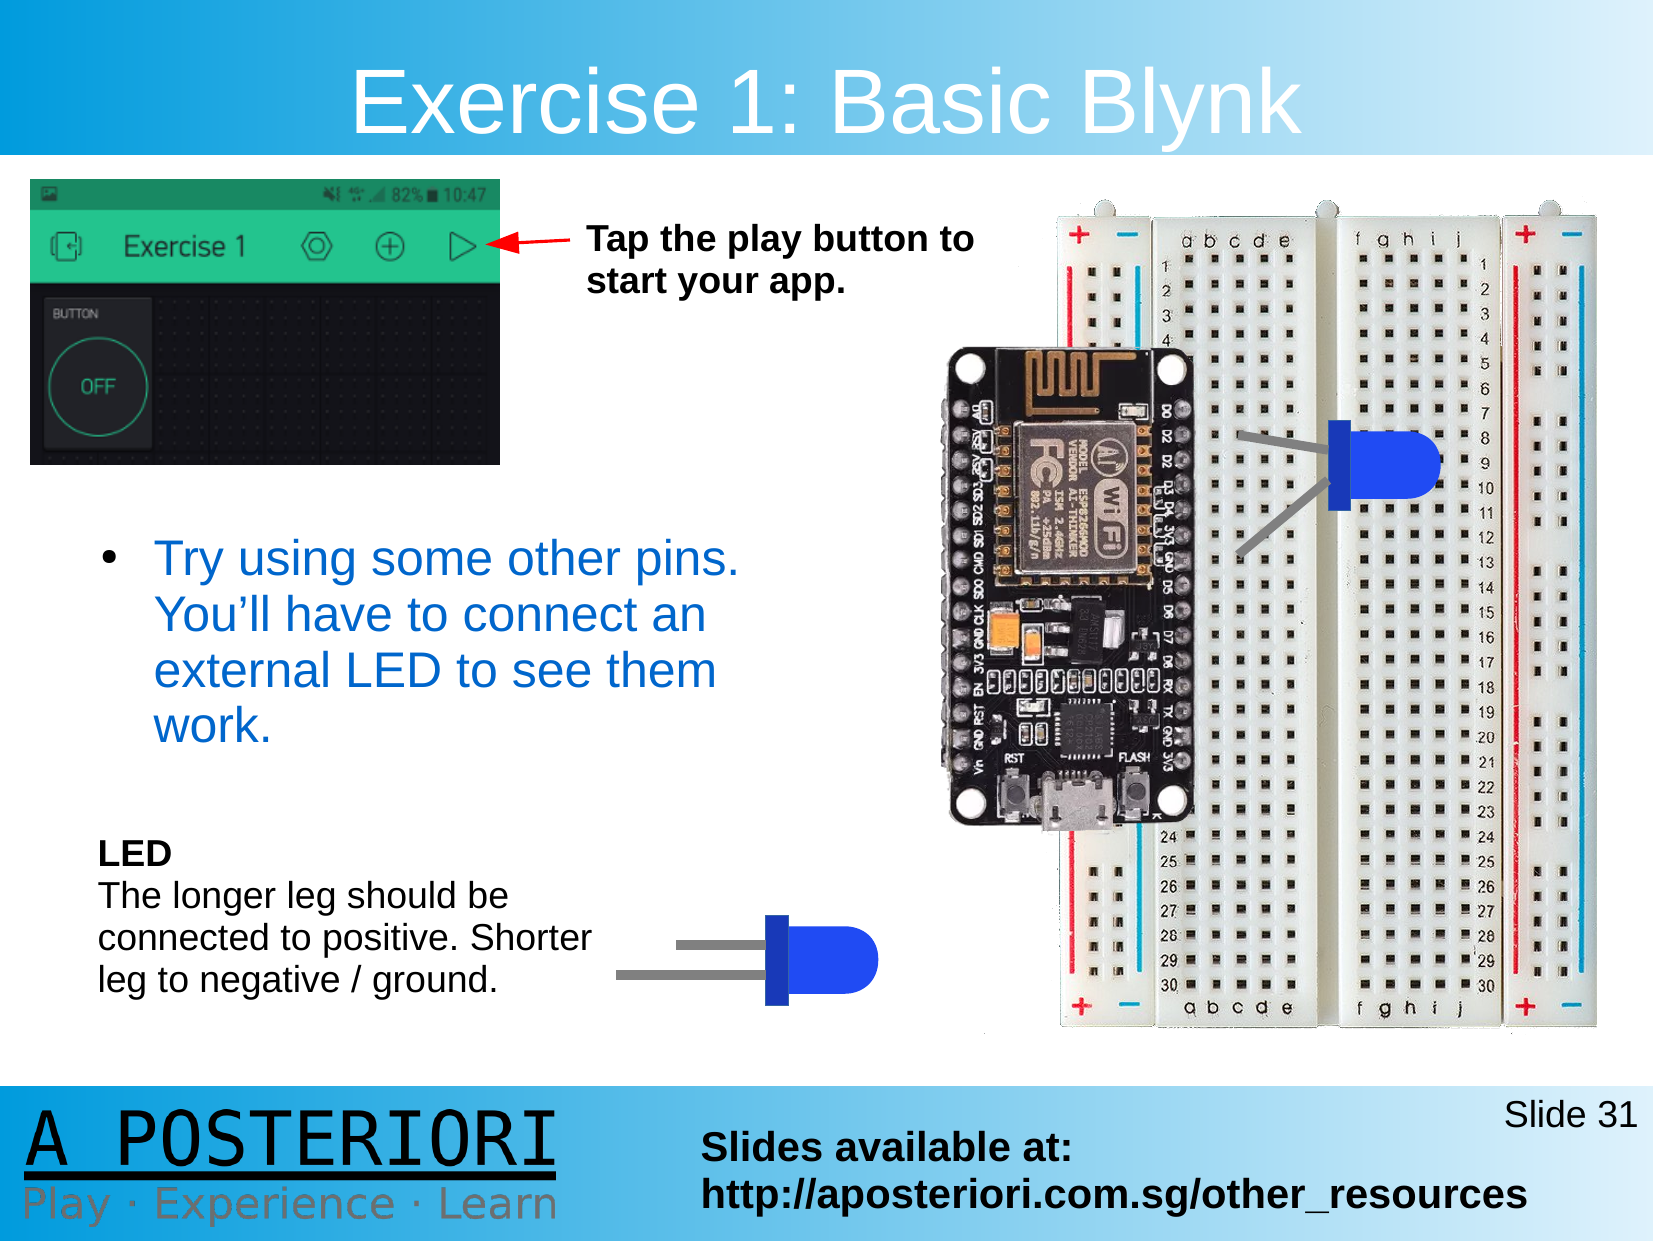

# Exercise 1: Basic Blynk
Tap the play button to start your app.
Try using some other pins. You’ll have to connect an external LED to see them work.
LED
The longer leg should be connected to positive. Shorter leg to negative / ground.